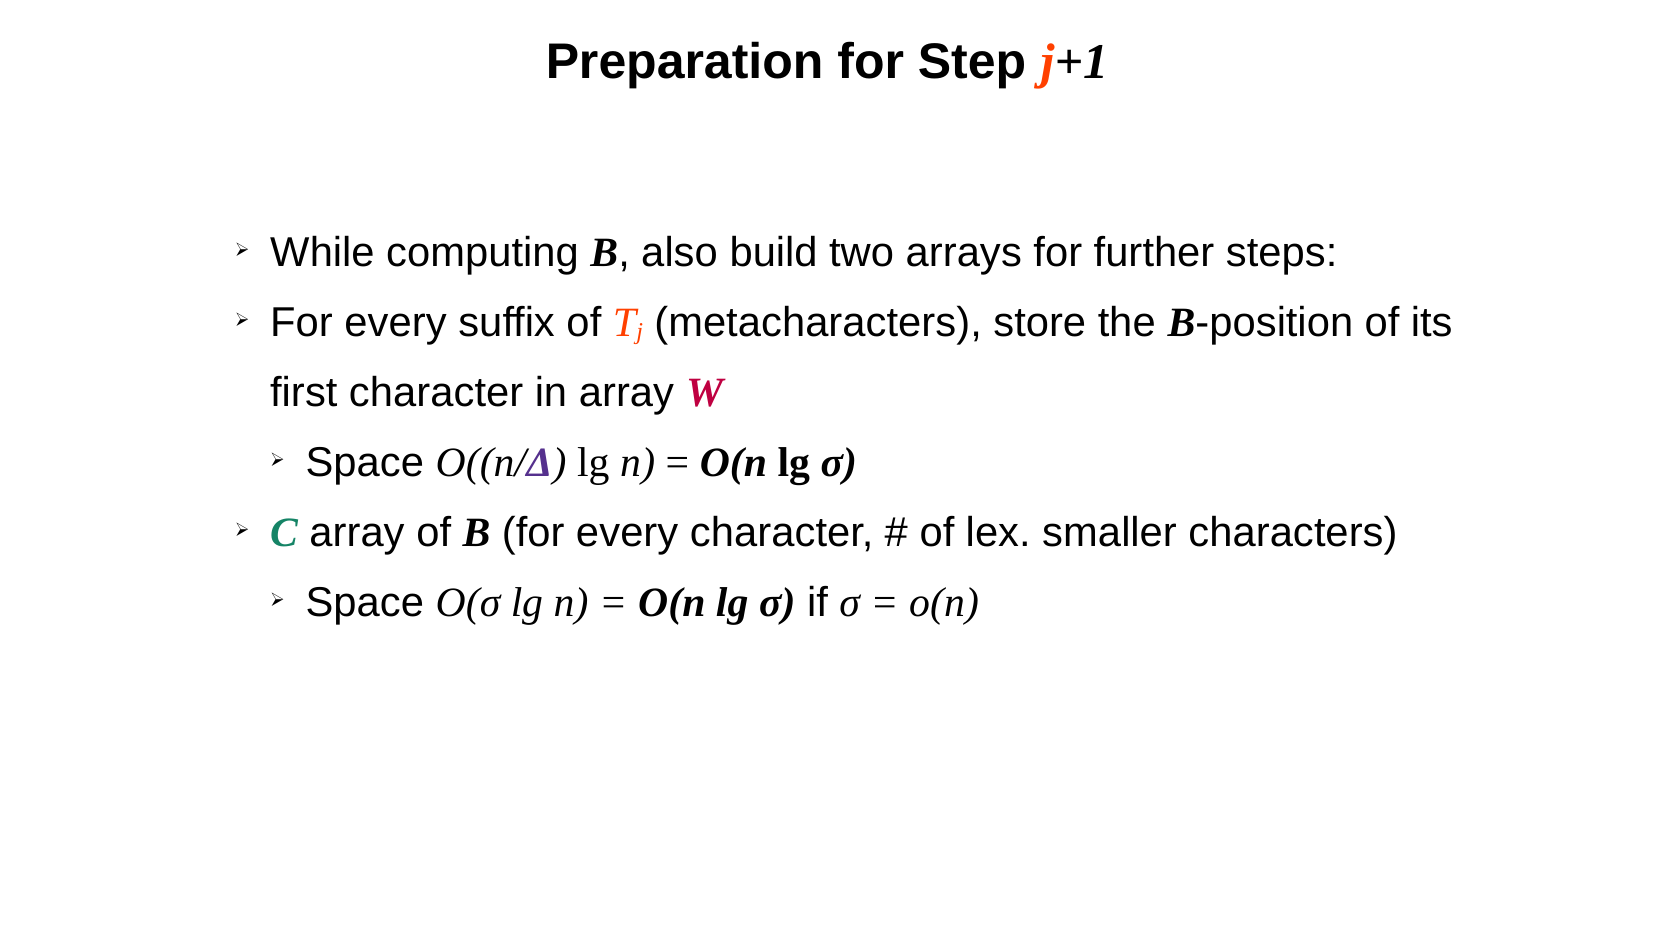

Preparation for Step j+1
While computing B, also build two arrays for further steps:
For every suffix of Tj (metacharacters), store the B-position of its first character in array W
Space O((n/Δ) lg n) = O(n lg σ)
C array of B (for every character, # of lex. smaller characters)
Space O(σ lg n) = O(n lg σ) if σ = o(n)